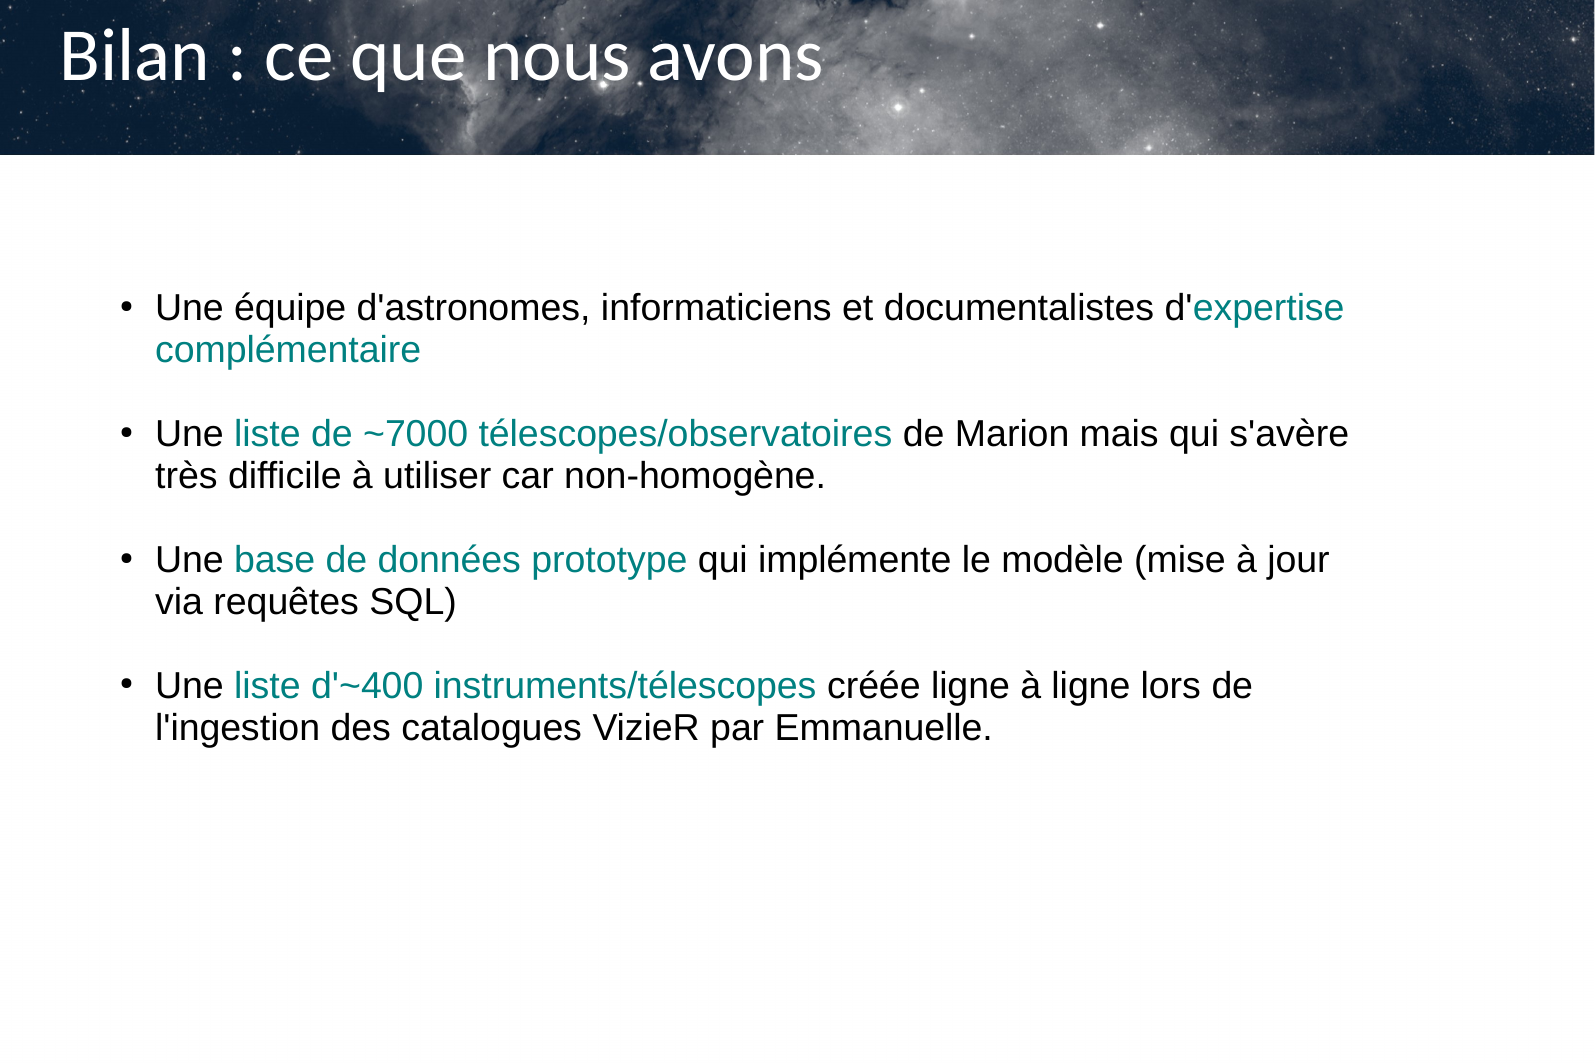

# Bilan : ce que nous avons
Une équipe d'astronomes, informaticiens et documentalistes d'expertise complémentaire
Une liste de ~7000 télescopes/observatoires de Marion mais qui s'avère très difficile à utiliser car non-homogène.
Une base de données prototype qui implémente le modèle (mise à jour via requêtes SQL)
Une liste d'~400 instruments/télescopes créée ligne à ligne lors de l'ingestion des catalogues VizieR par Emmanuelle.